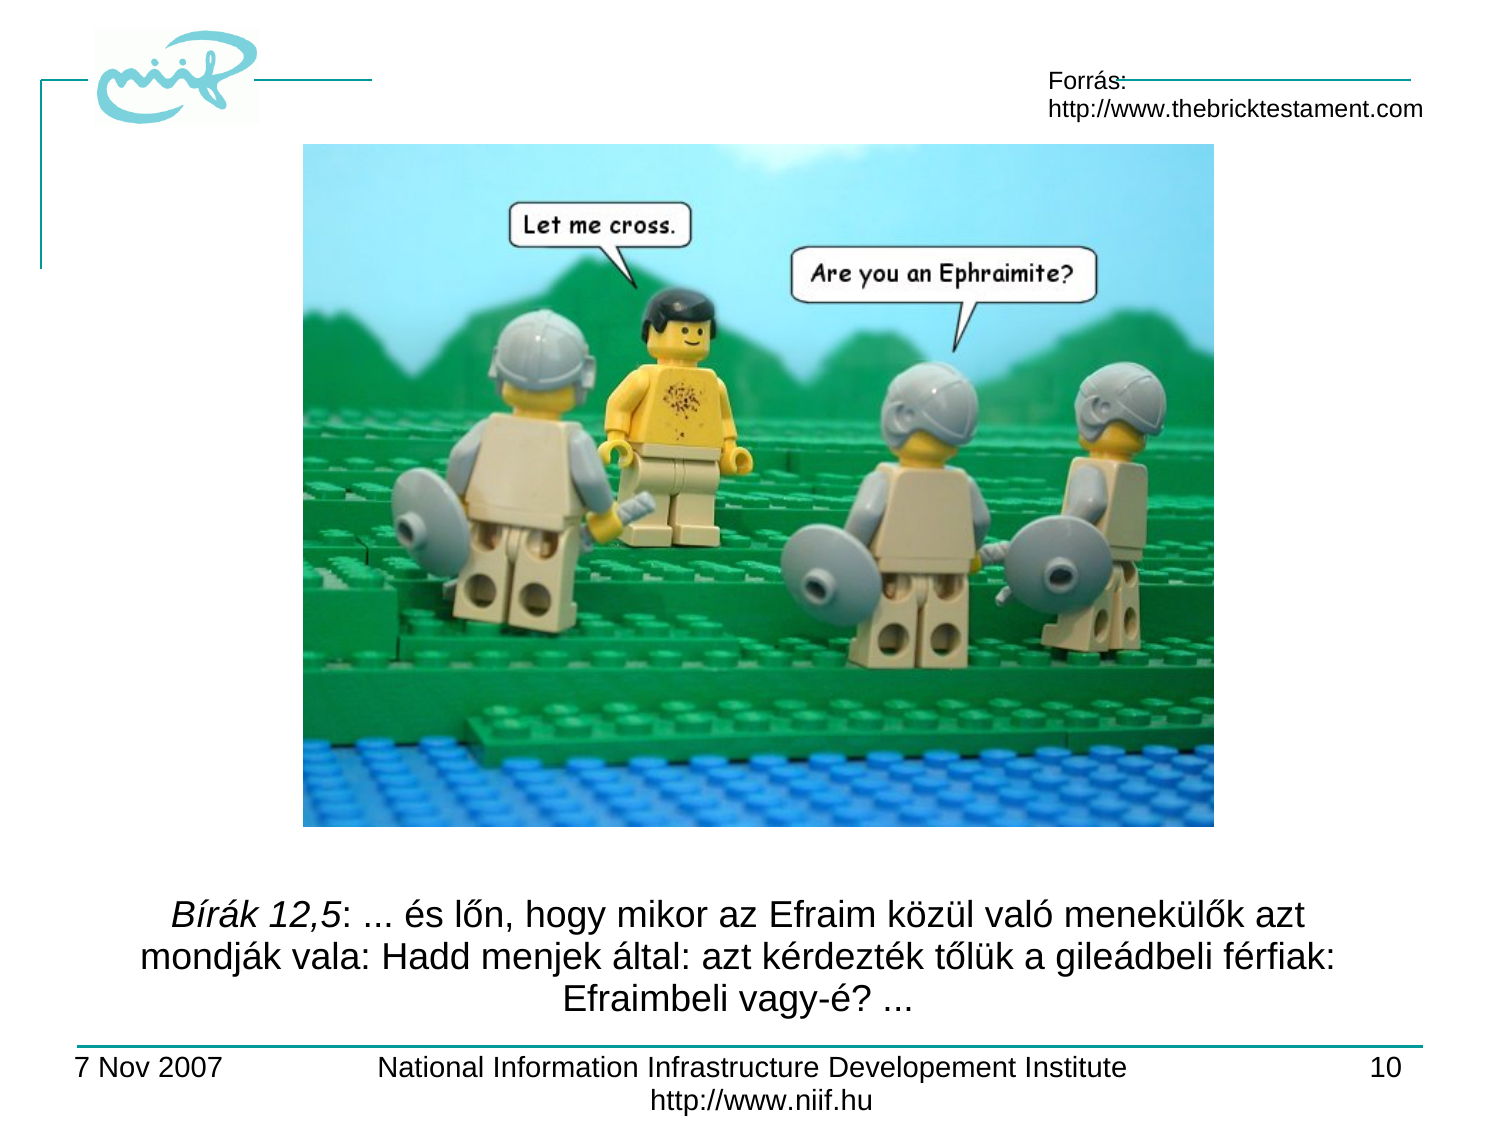

Forrás:
http://www.thebricktestament.com
Bírák 12,5: ... és lőn, hogy mikor az Efraim közül való menekülők azt mondják vala: Hadd menjek által: azt kérdezték tőlük a gileádbeli férfiak: Efraimbeli vagy-é? ...